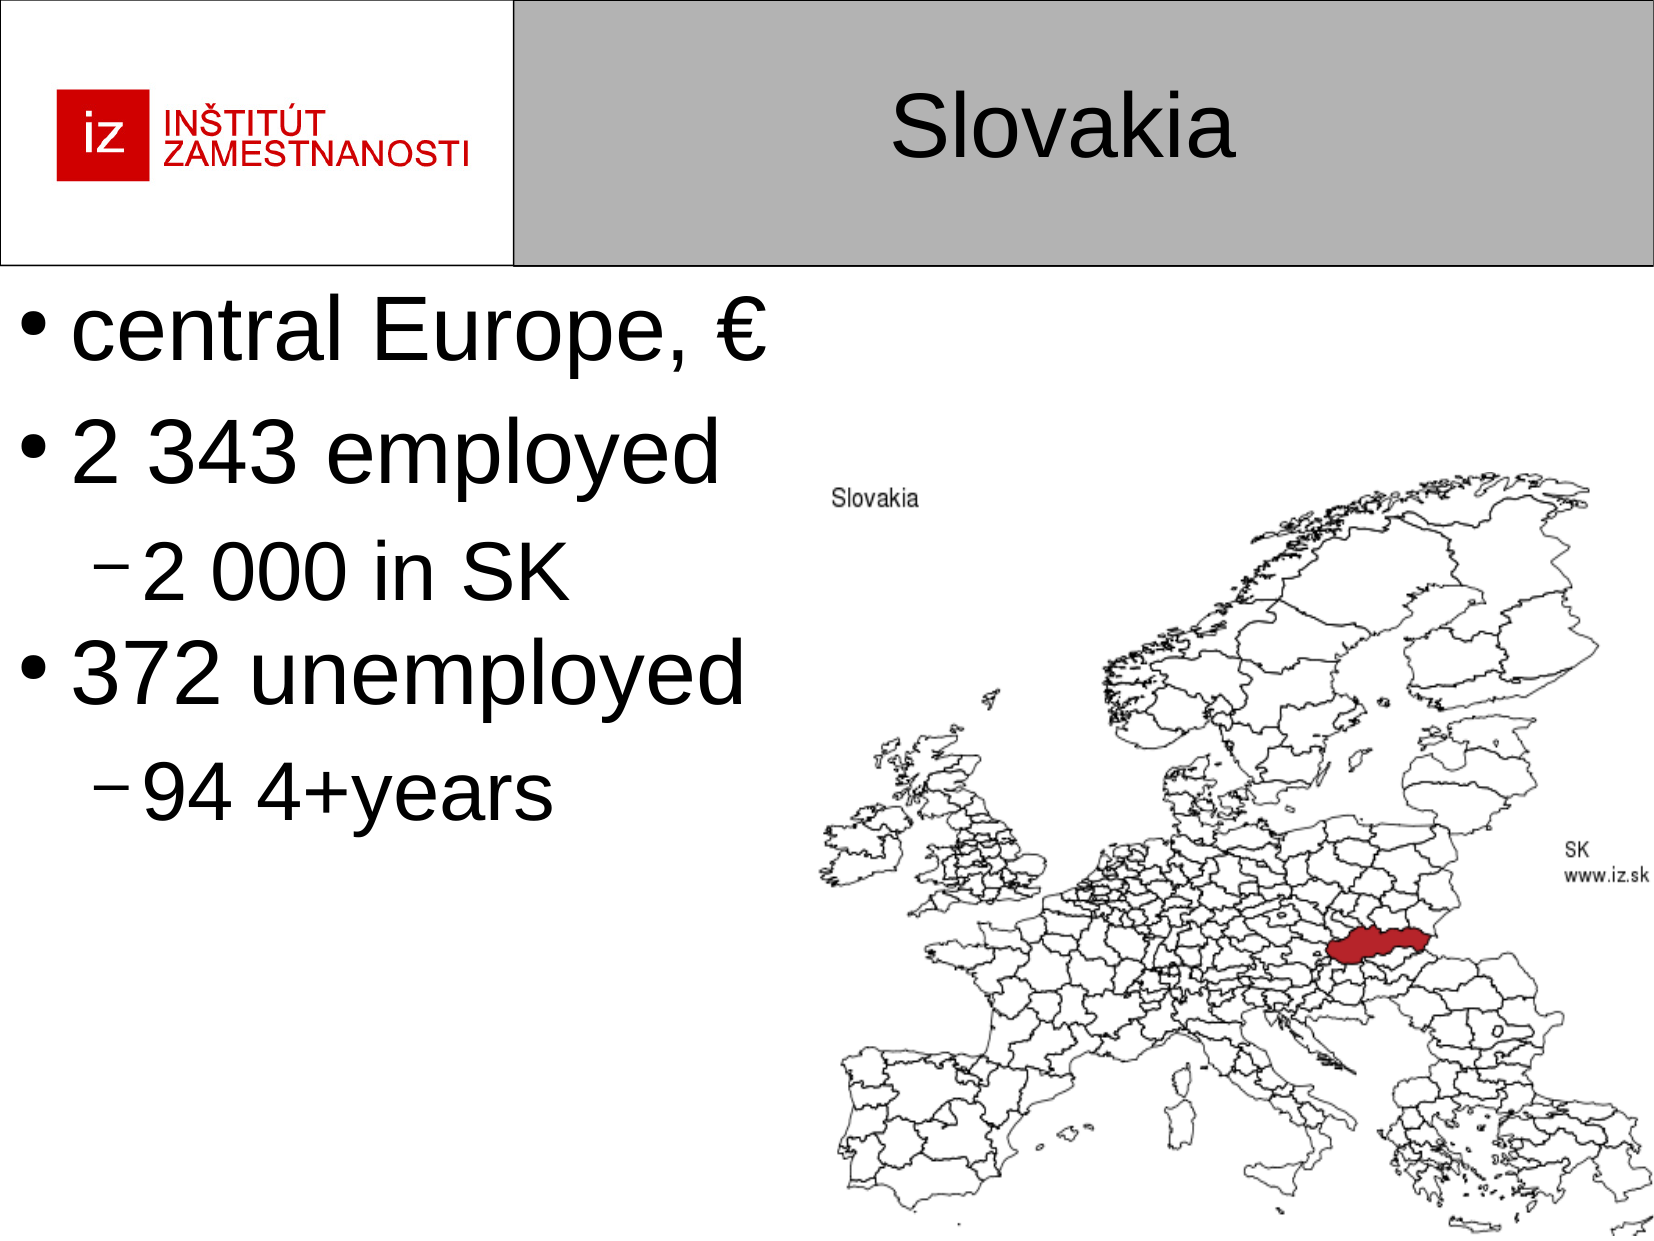

Slovakia
# central Europe, €
2 343 employed
2 000 in SK
372 unemployed
94 4+years